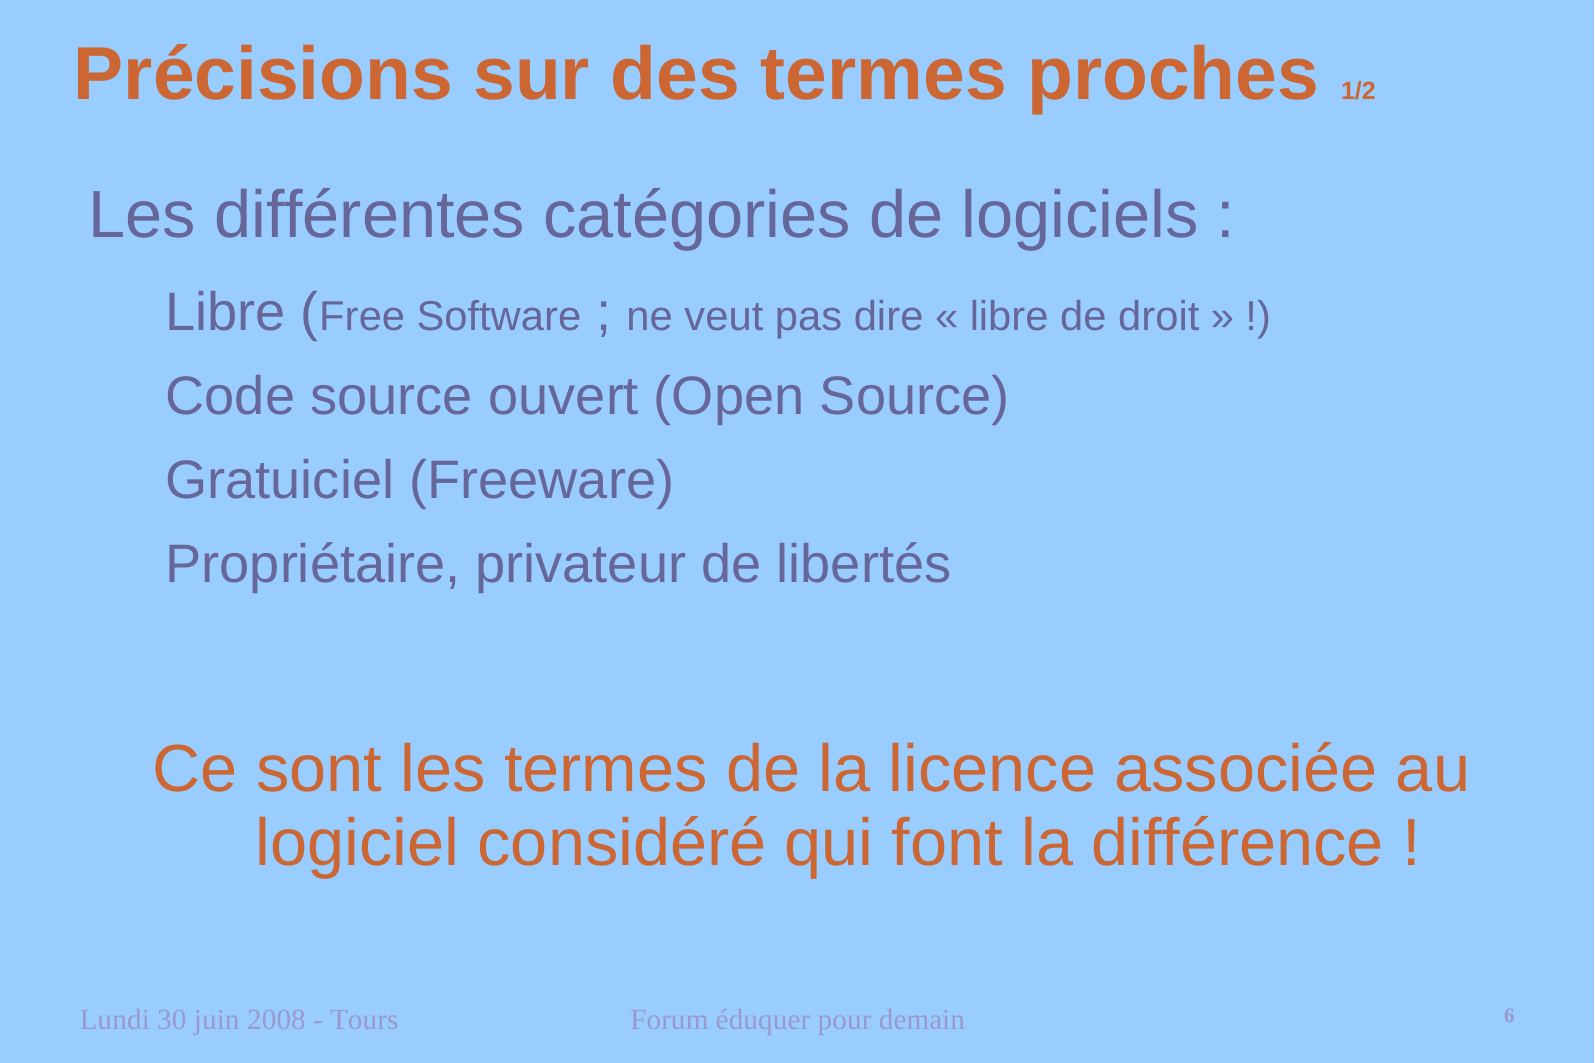

# Précisions sur des termes proches 1/2
Les différentes catégories de logiciels :
Libre (Free Software ; ne veut pas dire « libre de droit » !)
Code source ouvert (Open Source)
Gratuiciel (Freeware)
Propriétaire, privateur de libertés
Ce sont les termes de la licence associée au logiciel considéré qui font la différence !
6